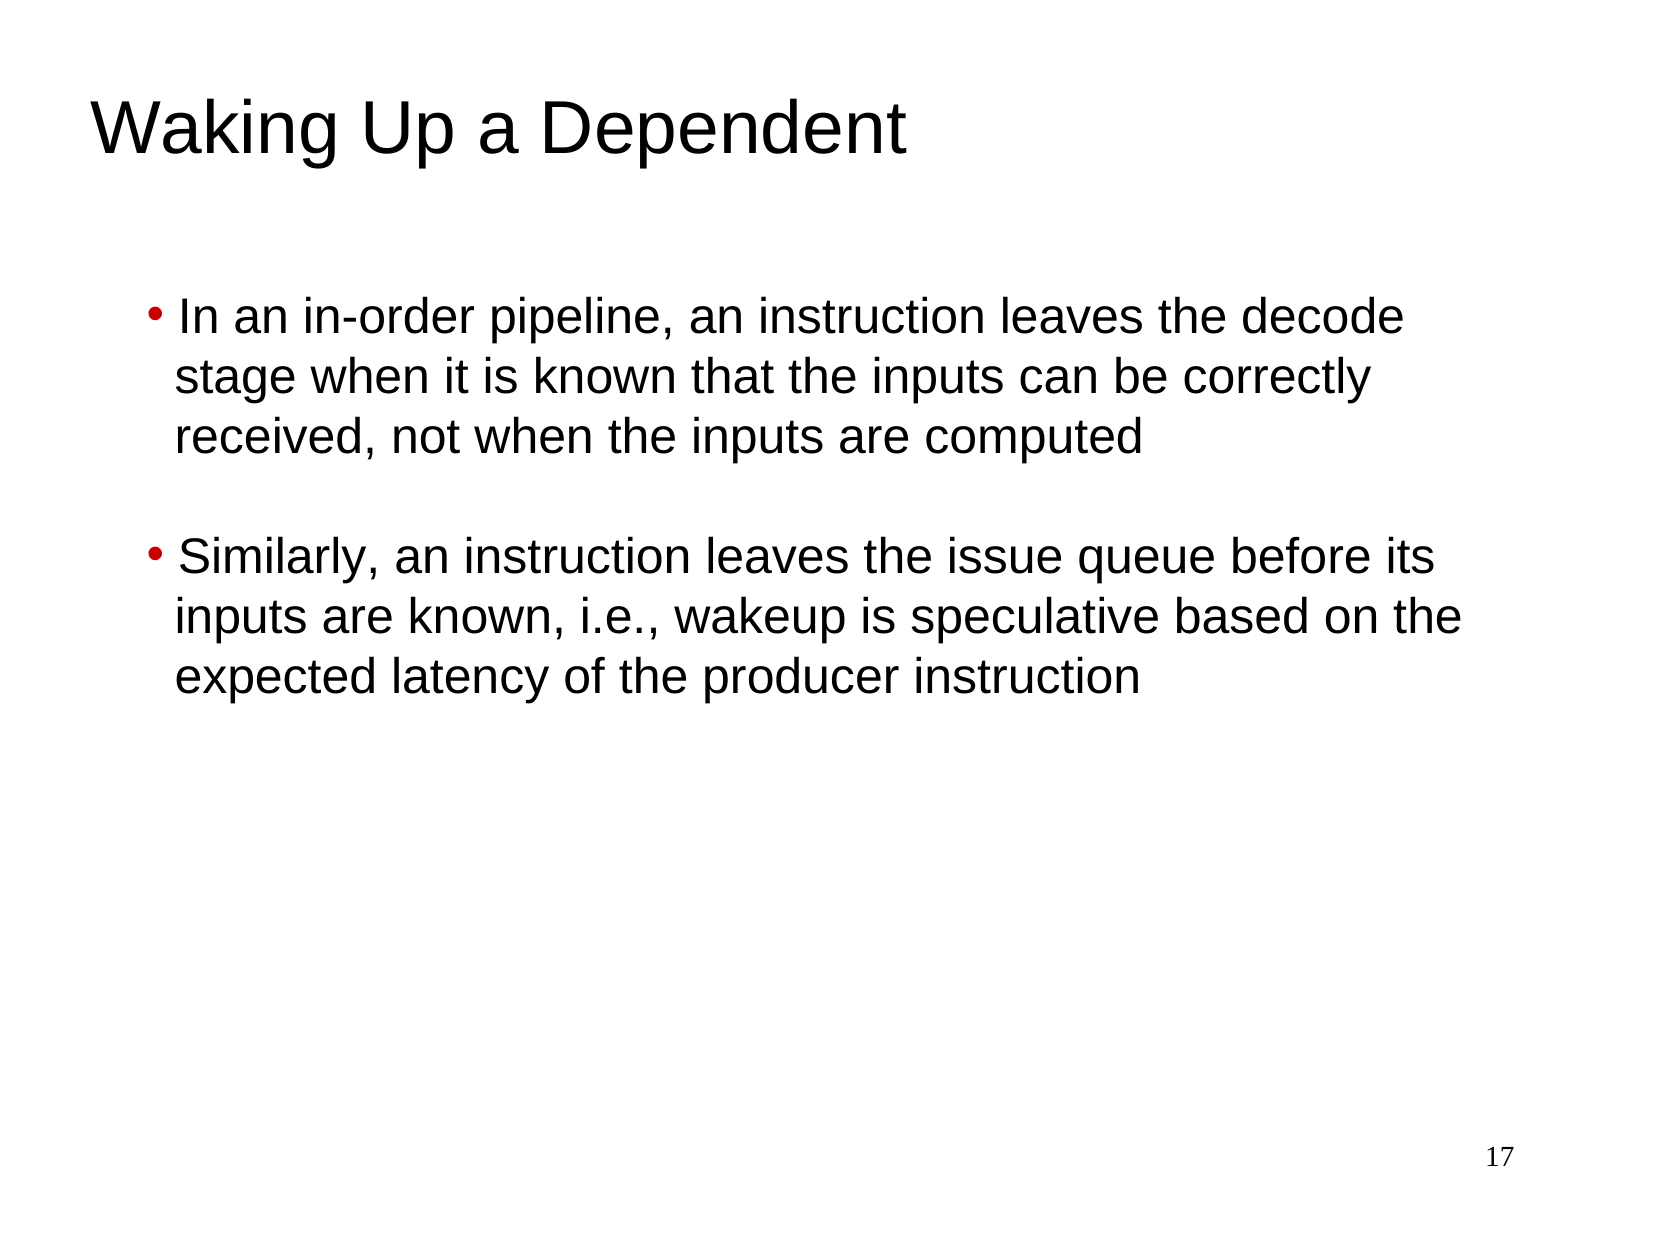

Waking Up a Dependent
 In an in-order pipeline, an instruction leaves the decode
 stage when it is known that the inputs can be correctly
 received, not when the inputs are computed
 Similarly, an instruction leaves the issue queue before its
 inputs are known, i.e., wakeup is speculative based on the
 expected latency of the producer instruction